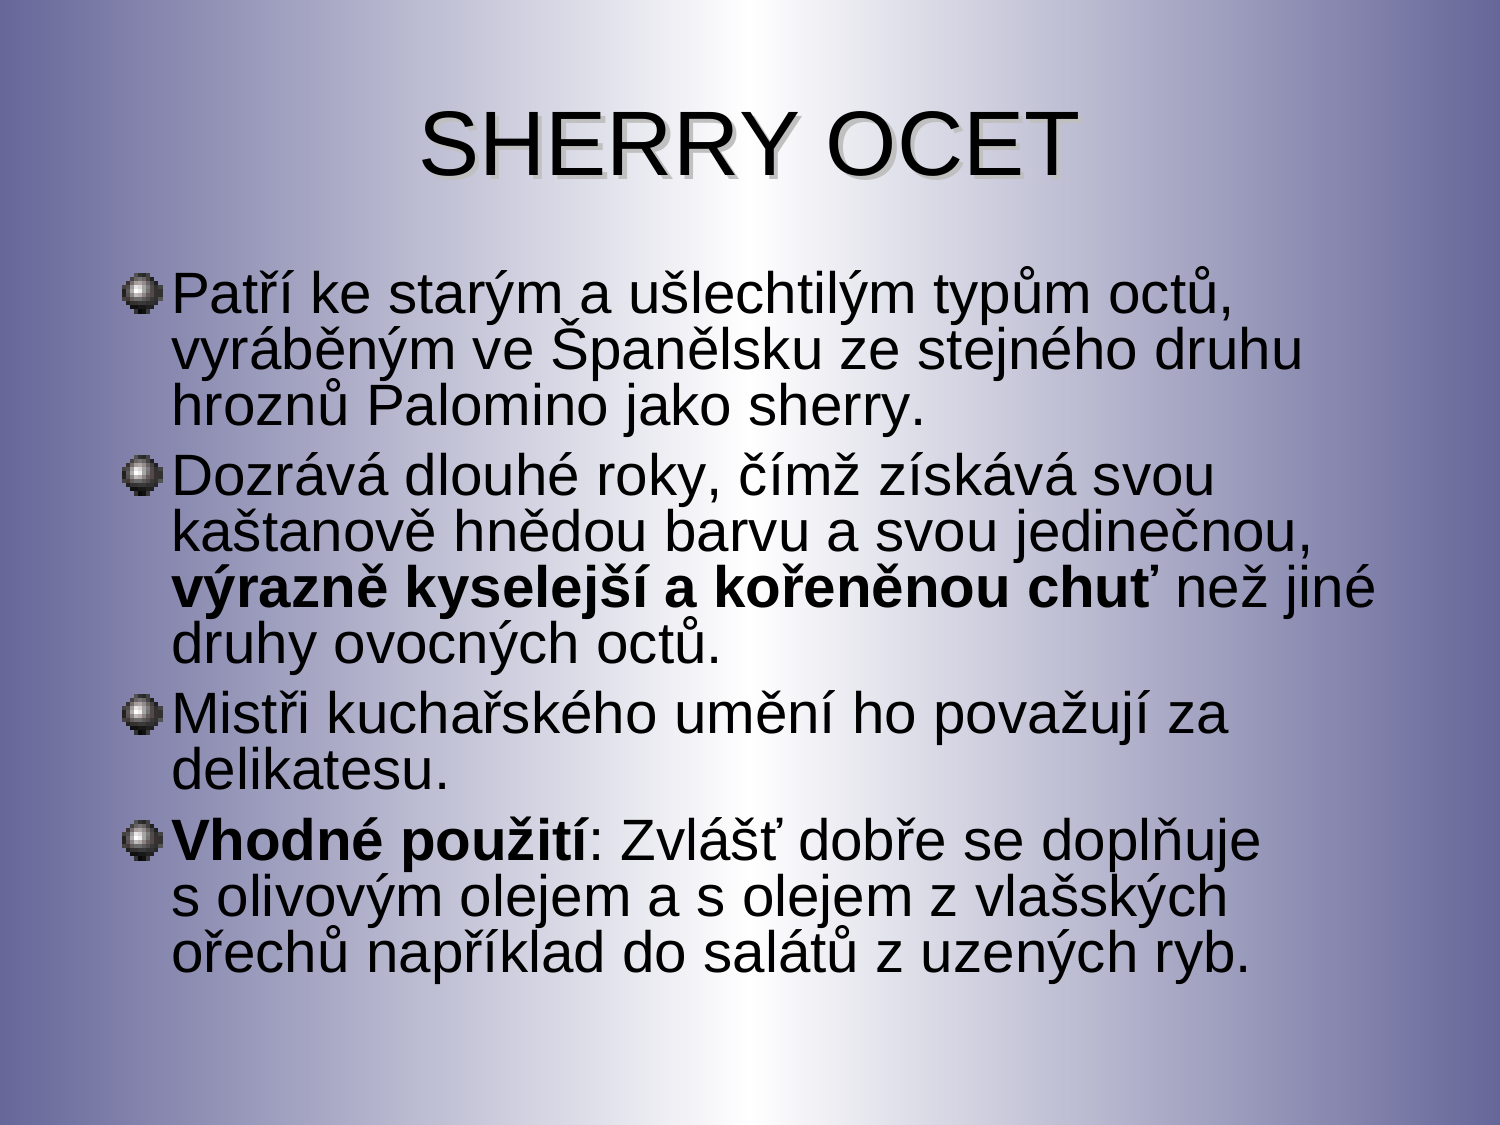

# SHERRY OCET
Patří ke starým a ušlechtilým typům octů, vyráběným ve Španělsku ze stejného druhu hroznů Palomino jako sherry.
Dozrává dlouhé roky, čímž získává svou kaštanově hnědou barvu a svou jedinečnou, výrazně kyselejší a kořeněnou chuť než jiné druhy ovocných octů.
Mistři kuchařského umění ho považují za delikatesu.
Vhodné použití: Zvlášť dobře se doplňuje s olivovým olejem a s olejem z vlašských ořechů například do salátů z uzených ryb.